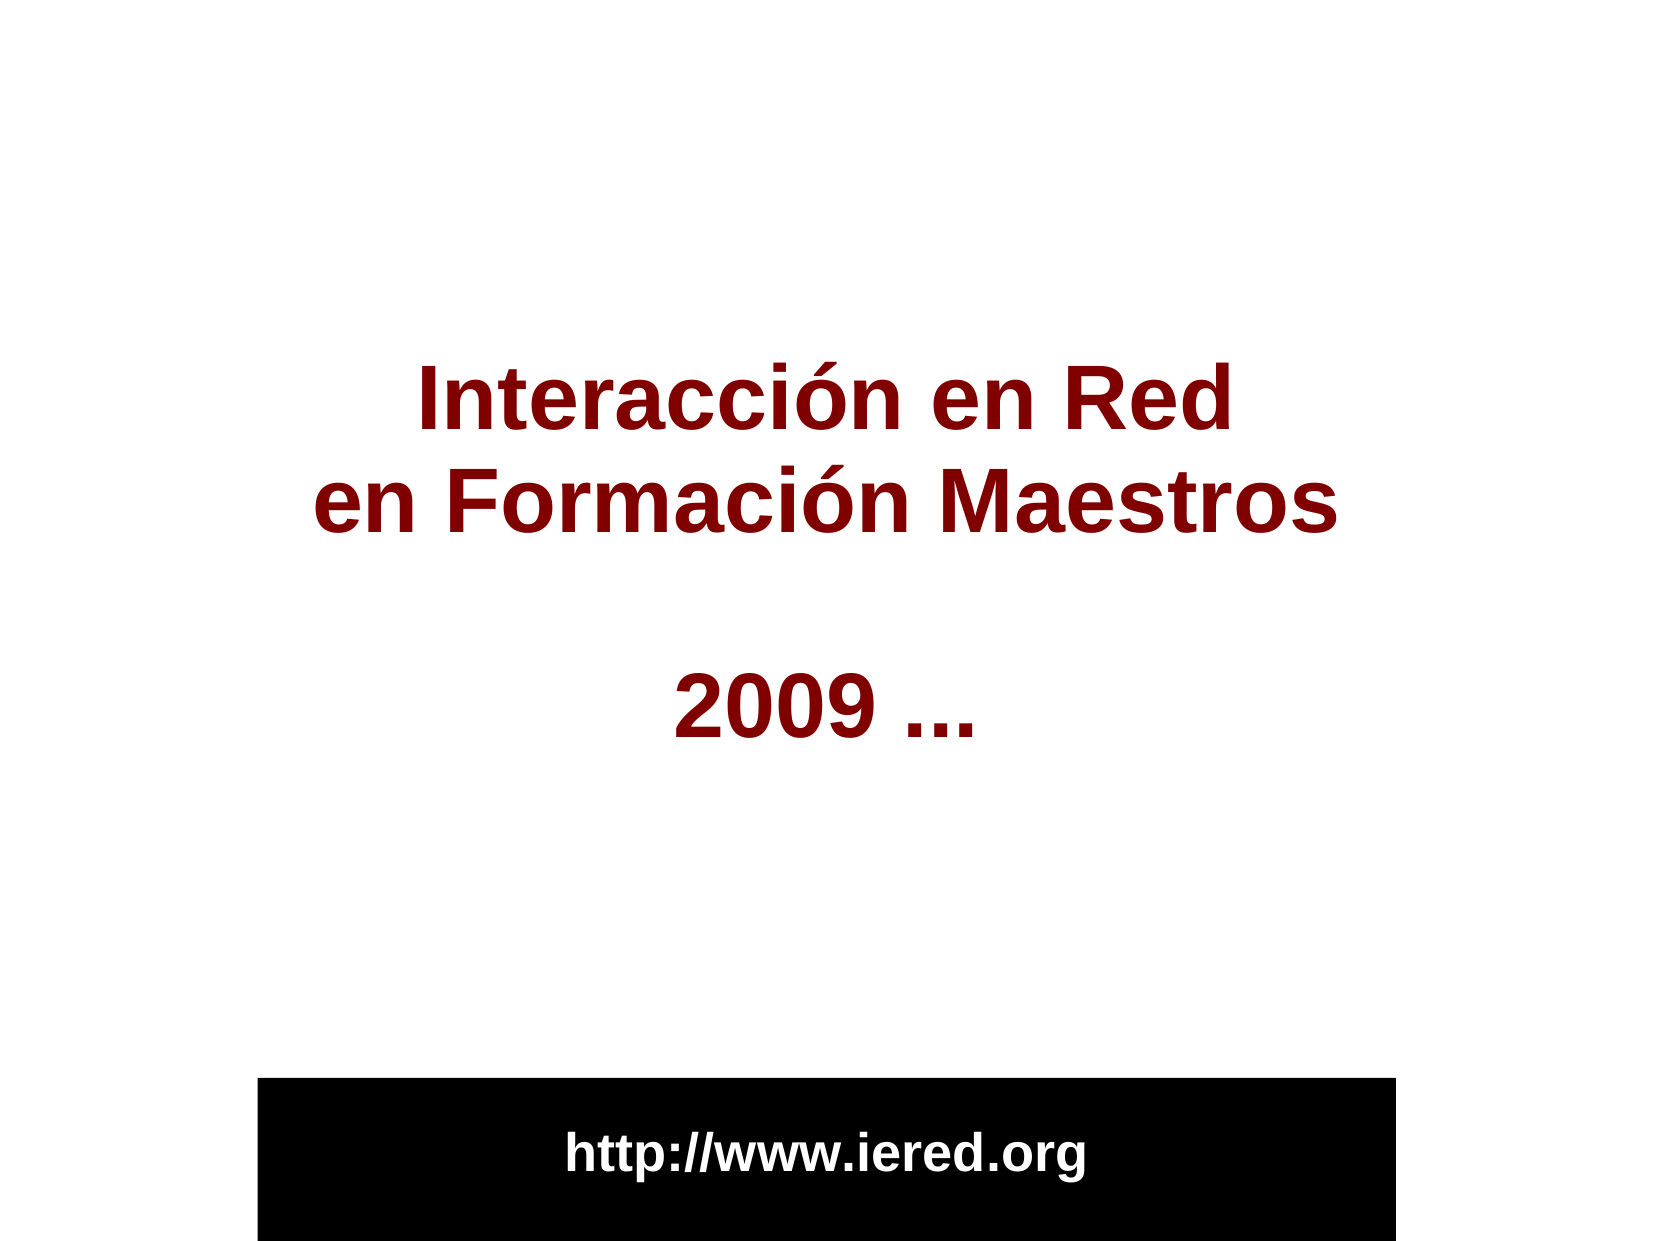

# Interacción en Red en Formación Maestros 2009 ...
http://www.iered.org